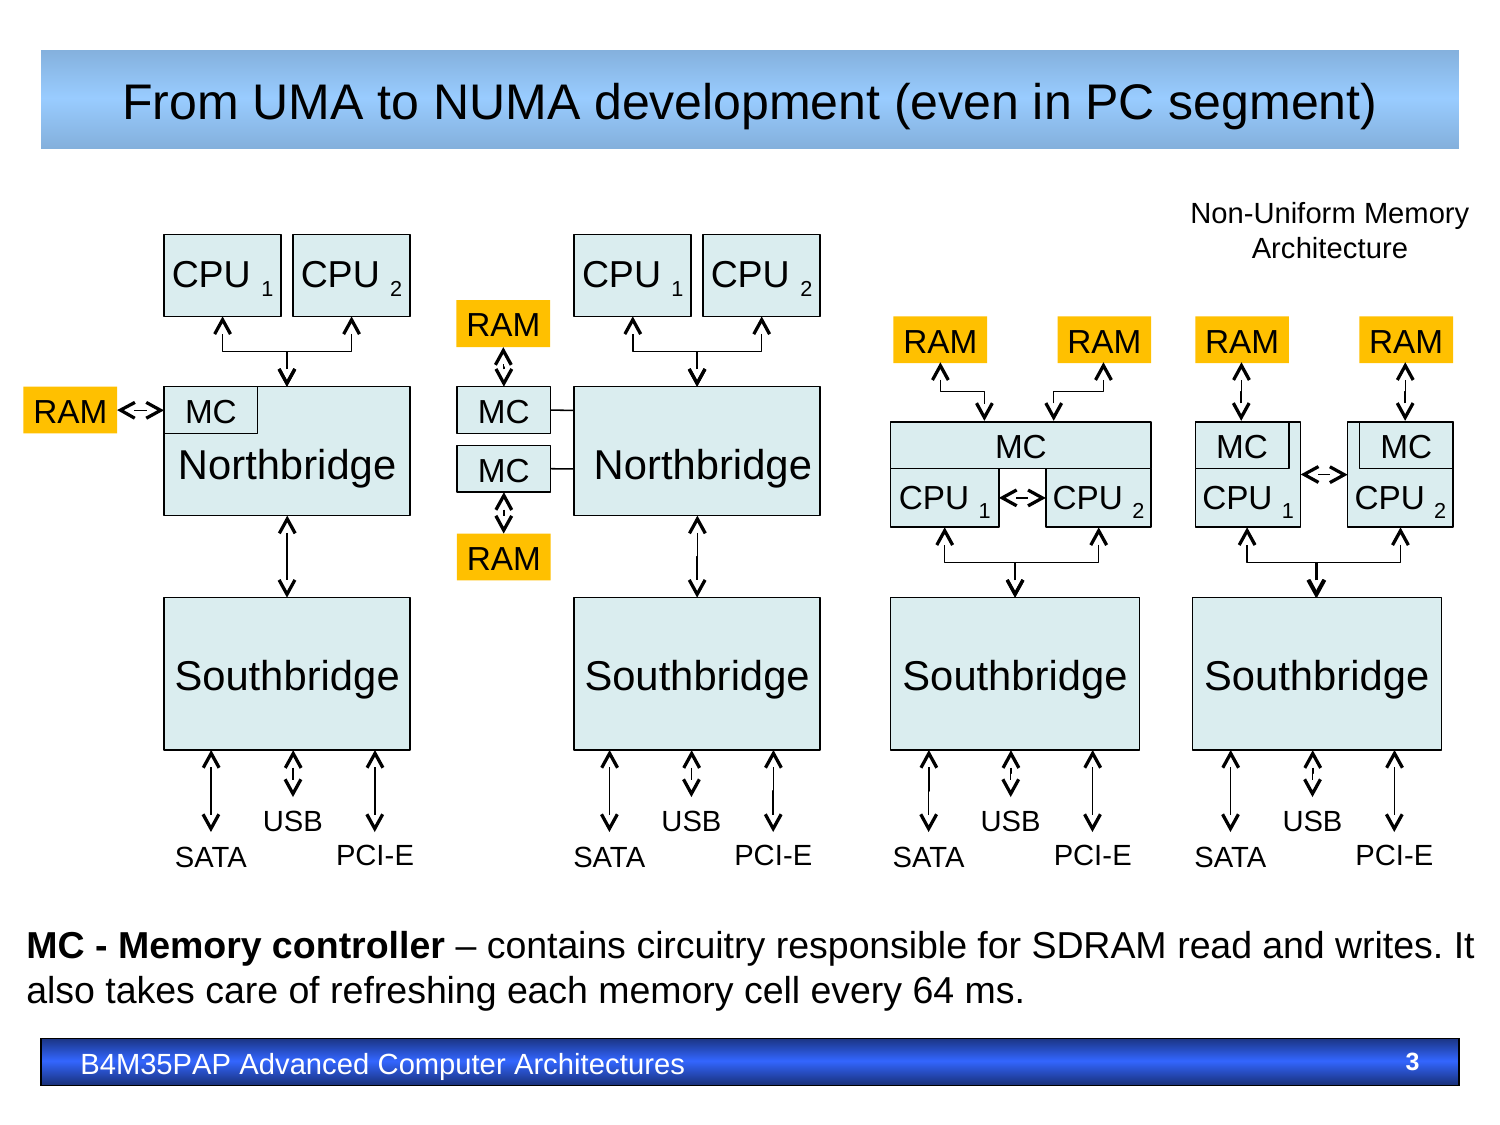

# From UMA to NUMA development (even in PC segment)
Non-Uniform Memory Architecture
CPU 1
CPU 2
CPU 1
CPU 2
RAM
RAM
RAM
RAM
RAM
RAM
Northbridge
MC
MC
 Northbridge
MC
CPU 1
MC
CPU 2
MC
MC
CPU 1
CPU 2
RAM
Southbridge
Southbridge
Southbridge
Southbridge
USB
USB
USB
USB
SATA
SATA
SATA
SATA
PCI-E
PCI-E
PCI-E
PCI-E
MC - Memory controller – contains circuitry responsible for SDRAM read and writes. It also takes care of refreshing each memory cell every 64 ms.